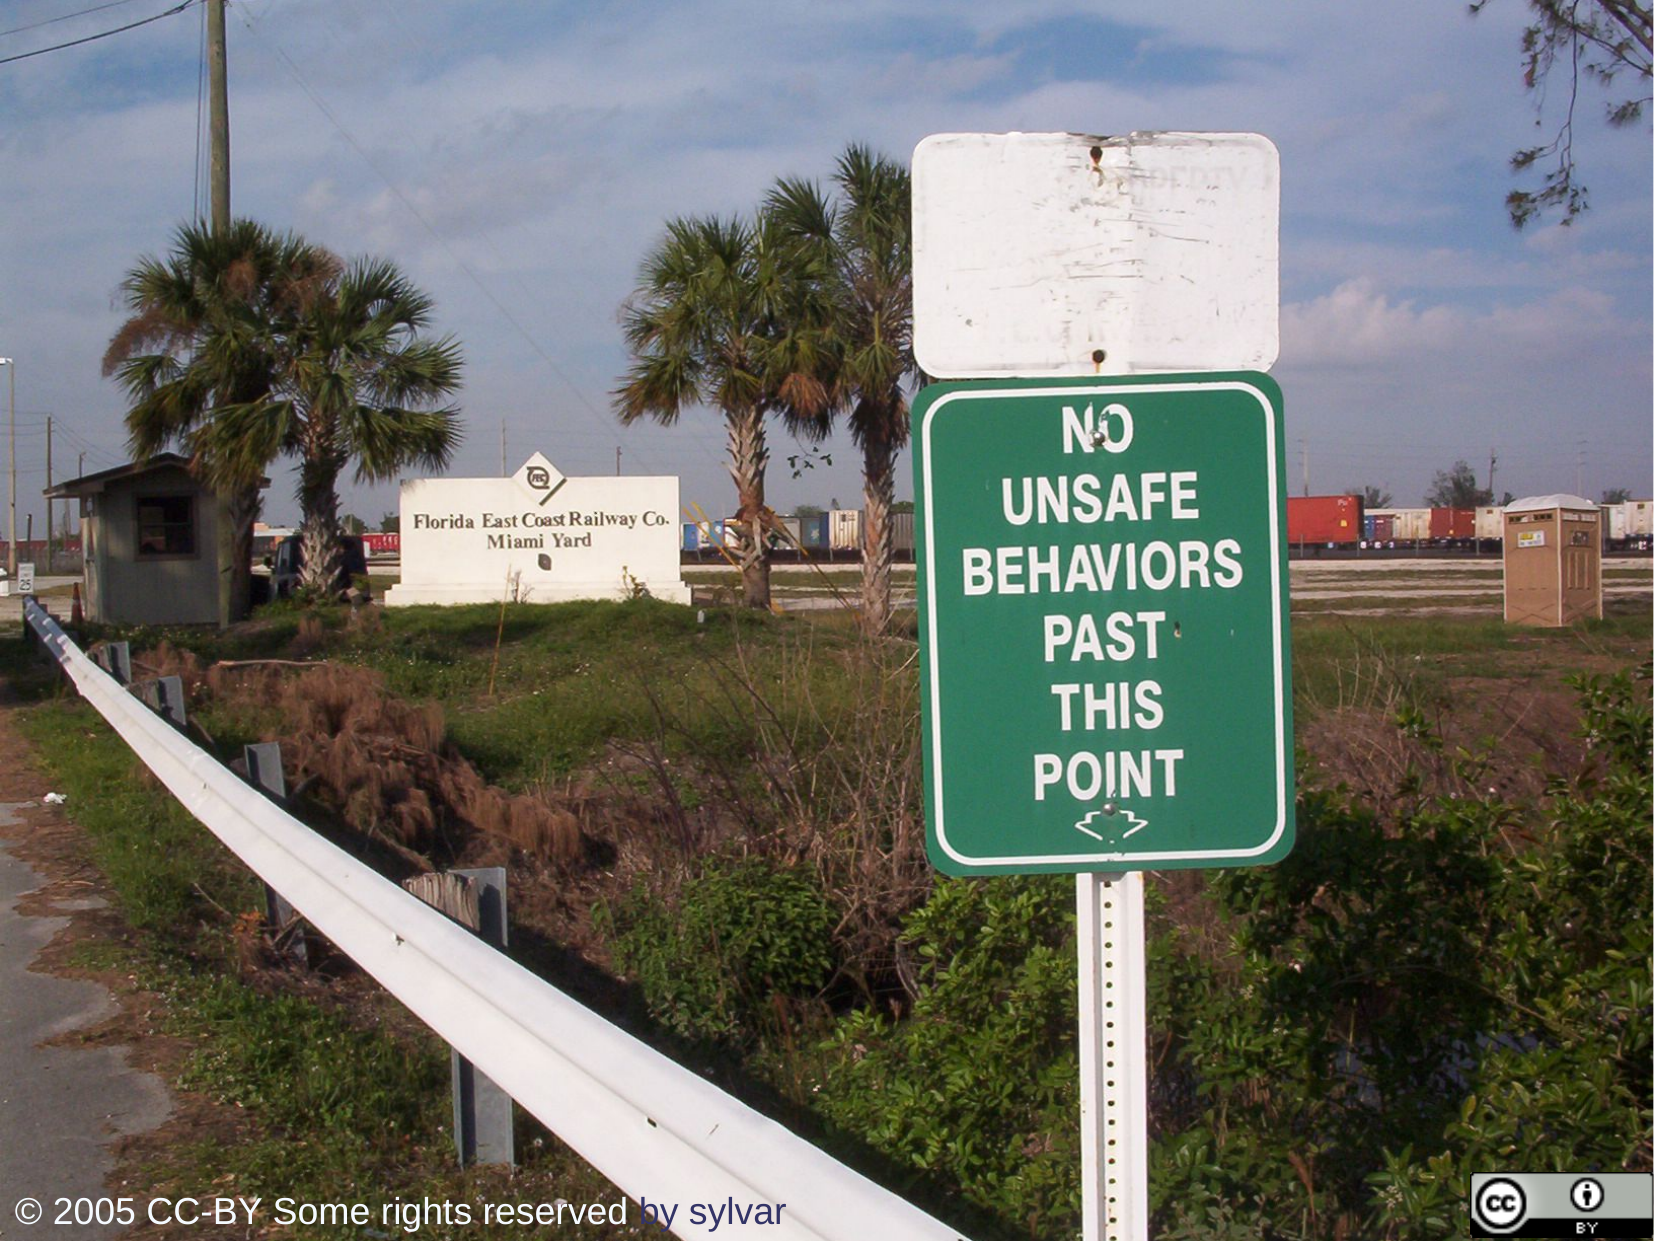

© 2005 CC-BY Some rights reserved by sylvar